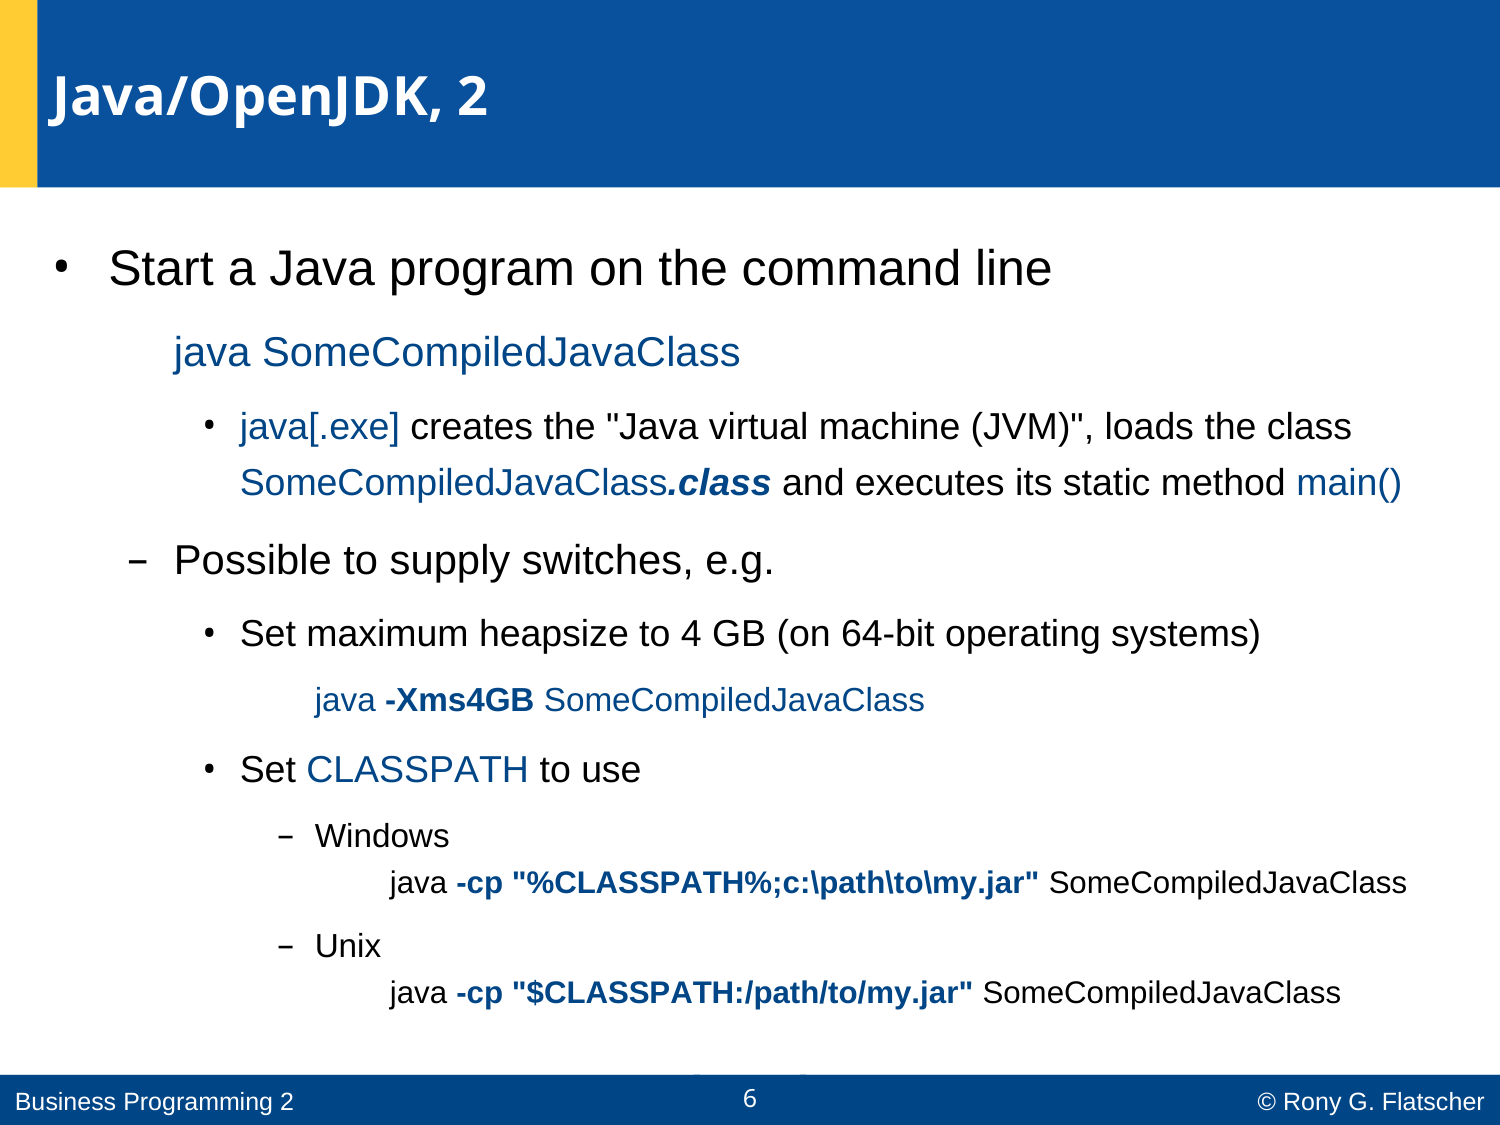

# Java/OpenJDK, 2
Start a Java program on the command line
java SomeCompiledJavaClass
java[.exe] creates the "Java virtual machine (JVM)", loads the class SomeCompiledJavaClass.class and executes its static method main()
Possible to supply switches, e.g.
Set maximum heapsize to 4 GB (on 64-bit operating systems)
java -Xms4GB SomeCompiledJavaClass
Set CLASSPATH to use
Windows
java -cp "%CLASSPATH%;c:\path\to\my.jar" SomeCompiledJavaClass
Unix
java -cp "$CLASSPATH:/path/to/my.jar" SomeCompiledJavaClass